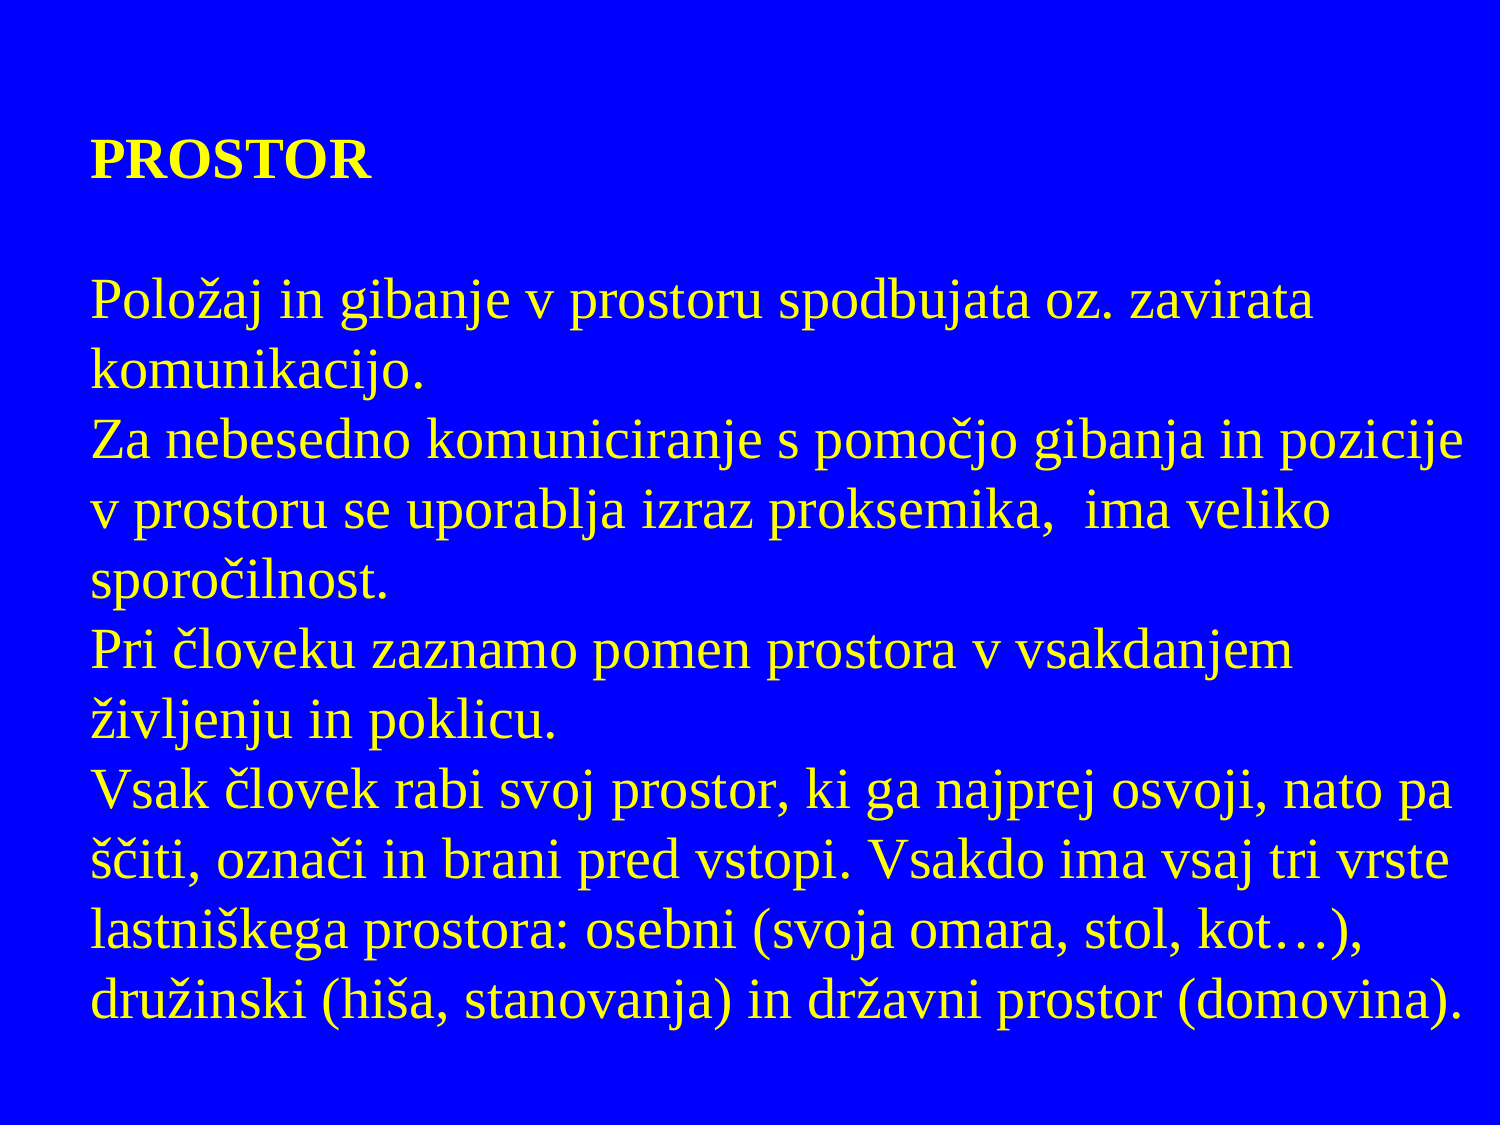

# PROSTOR   Položaj in gibanje v prostoru spodbujata oz. zavirata komunikacijo. Za nebesedno komuniciranje s pomočjo gibanja in pozicije v prostoru se uporablja izraz proksemika, ima veliko sporočilnost. Pri človeku zaznamo pomen prostora v vsakdanjem življenju in poklicu. Vsak človek rabi svoj prostor, ki ga najprej osvoji, nato pa ščiti, označi in brani pred vstopi. Vsakdo ima vsaj tri vrste lastniškega prostora: osebni (svoja omara, stol, kot…), družinski (hiša, stanovanja) in državni prostor (domovina).